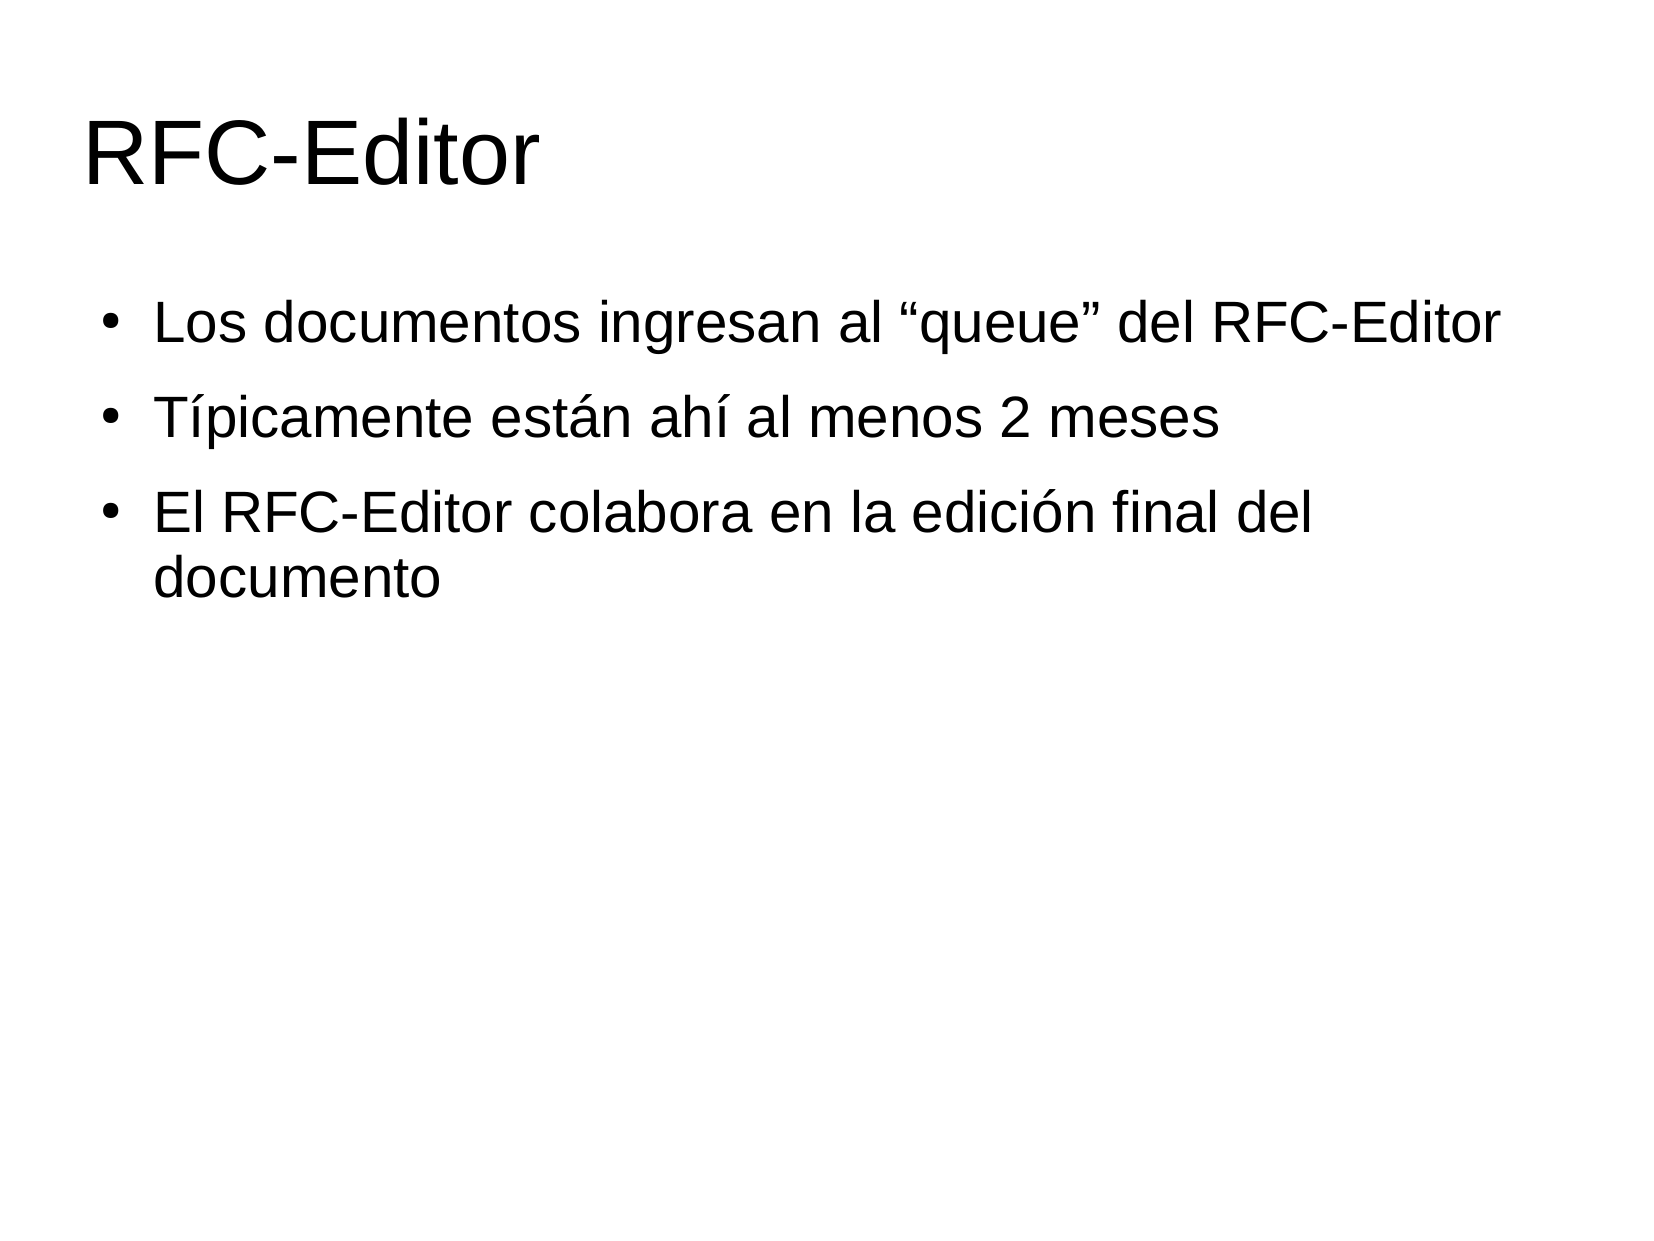

# RFC-Editor
Los documentos ingresan al “queue” del RFC-Editor
Típicamente están ahí al menos 2 meses
El RFC-Editor colabora en la edición final del documento